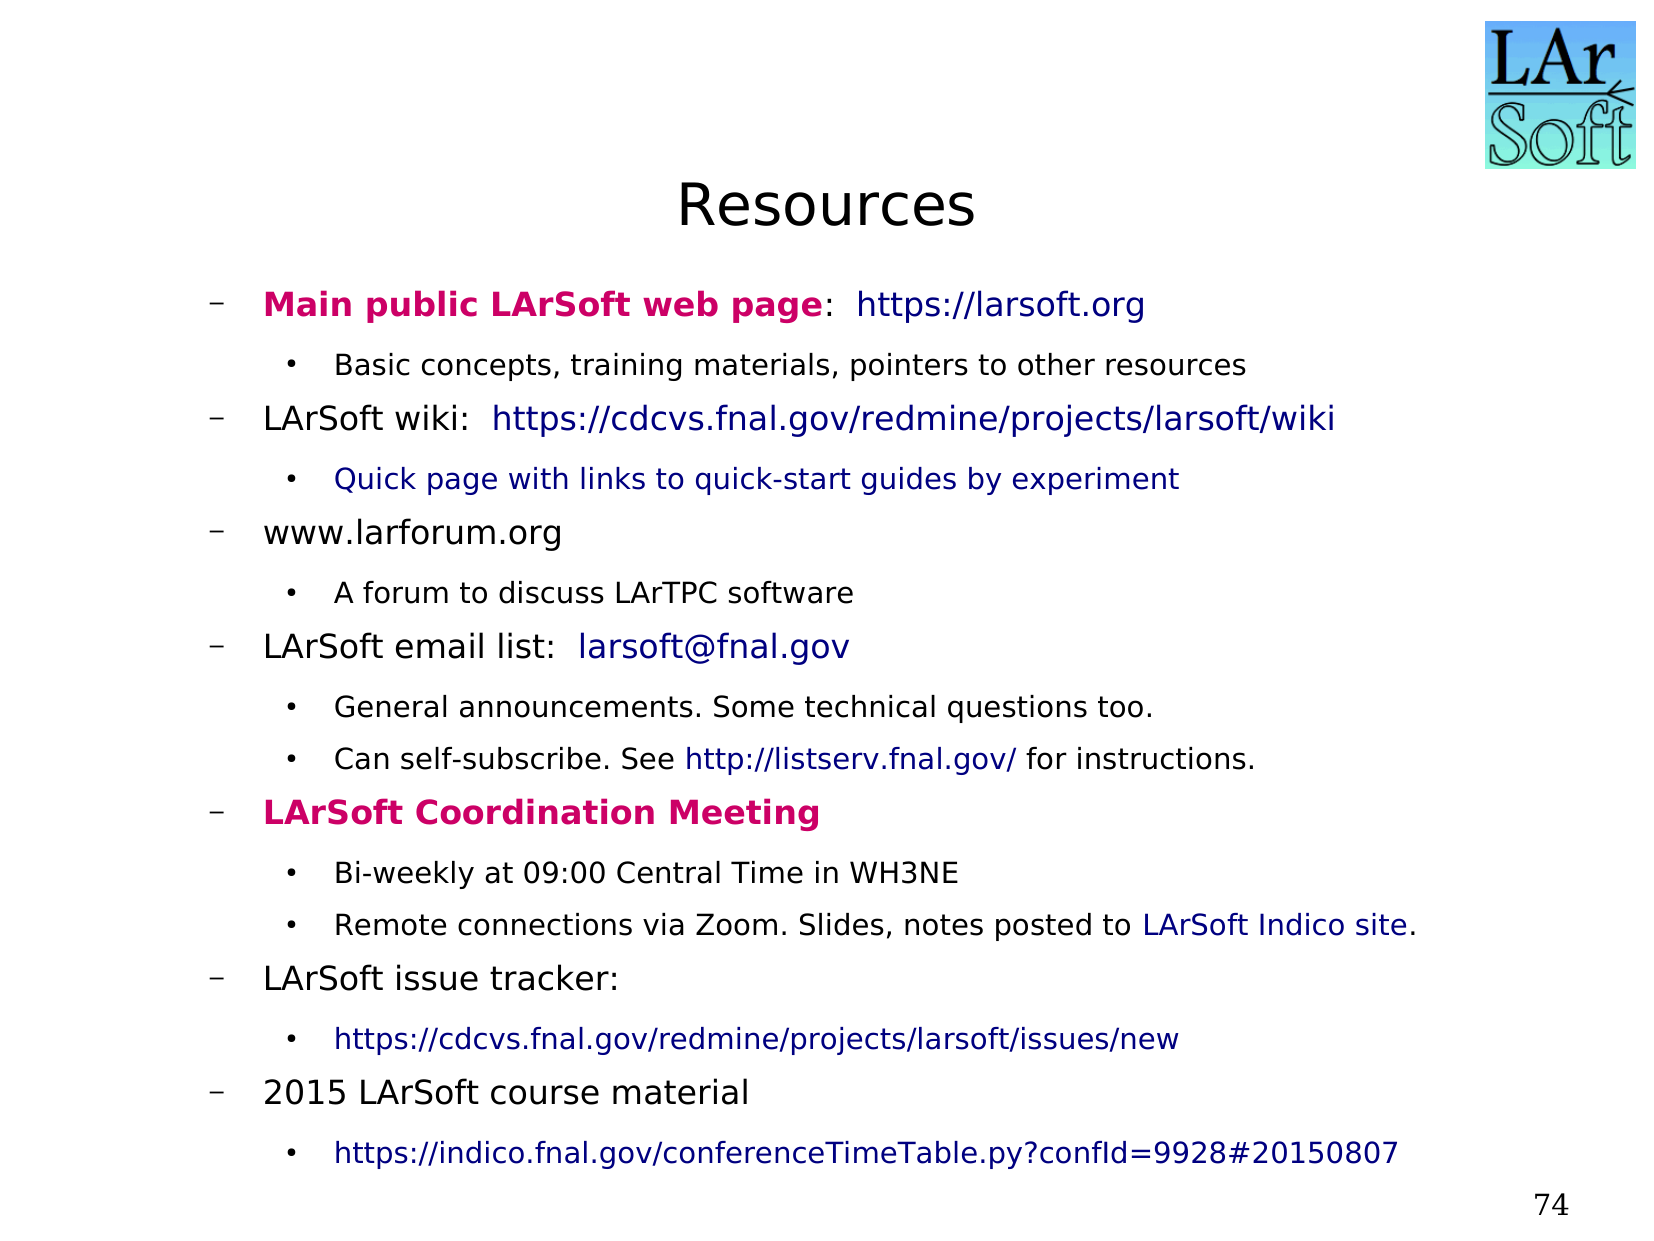

# Resources
Main public LArSoft web page: https://larsoft.org
Basic concepts, training materials, pointers to other resources
LArSoft wiki: https://cdcvs.fnal.gov/redmine/projects/larsoft/wiki
Quick page with links to quick-start guides by experiment
www.larforum.org
A forum to discuss LArTPC software
LArSoft email list: larsoft@fnal.gov
General announcements. Some technical questions too.
Can self-subscribe. See http://listserv.fnal.gov/ for instructions.
LArSoft Coordination Meeting
Bi-weekly at 09:00 Central Time in WH3NE
Remote connections via Zoom. Slides, notes posted to LArSoft Indico site.
LArSoft issue tracker:
https://cdcvs.fnal.gov/redmine/projects/larsoft/issues/new
2015 LArSoft course material
https://indico.fnal.gov/conferenceTimeTable.py?confId=9928#20150807
74